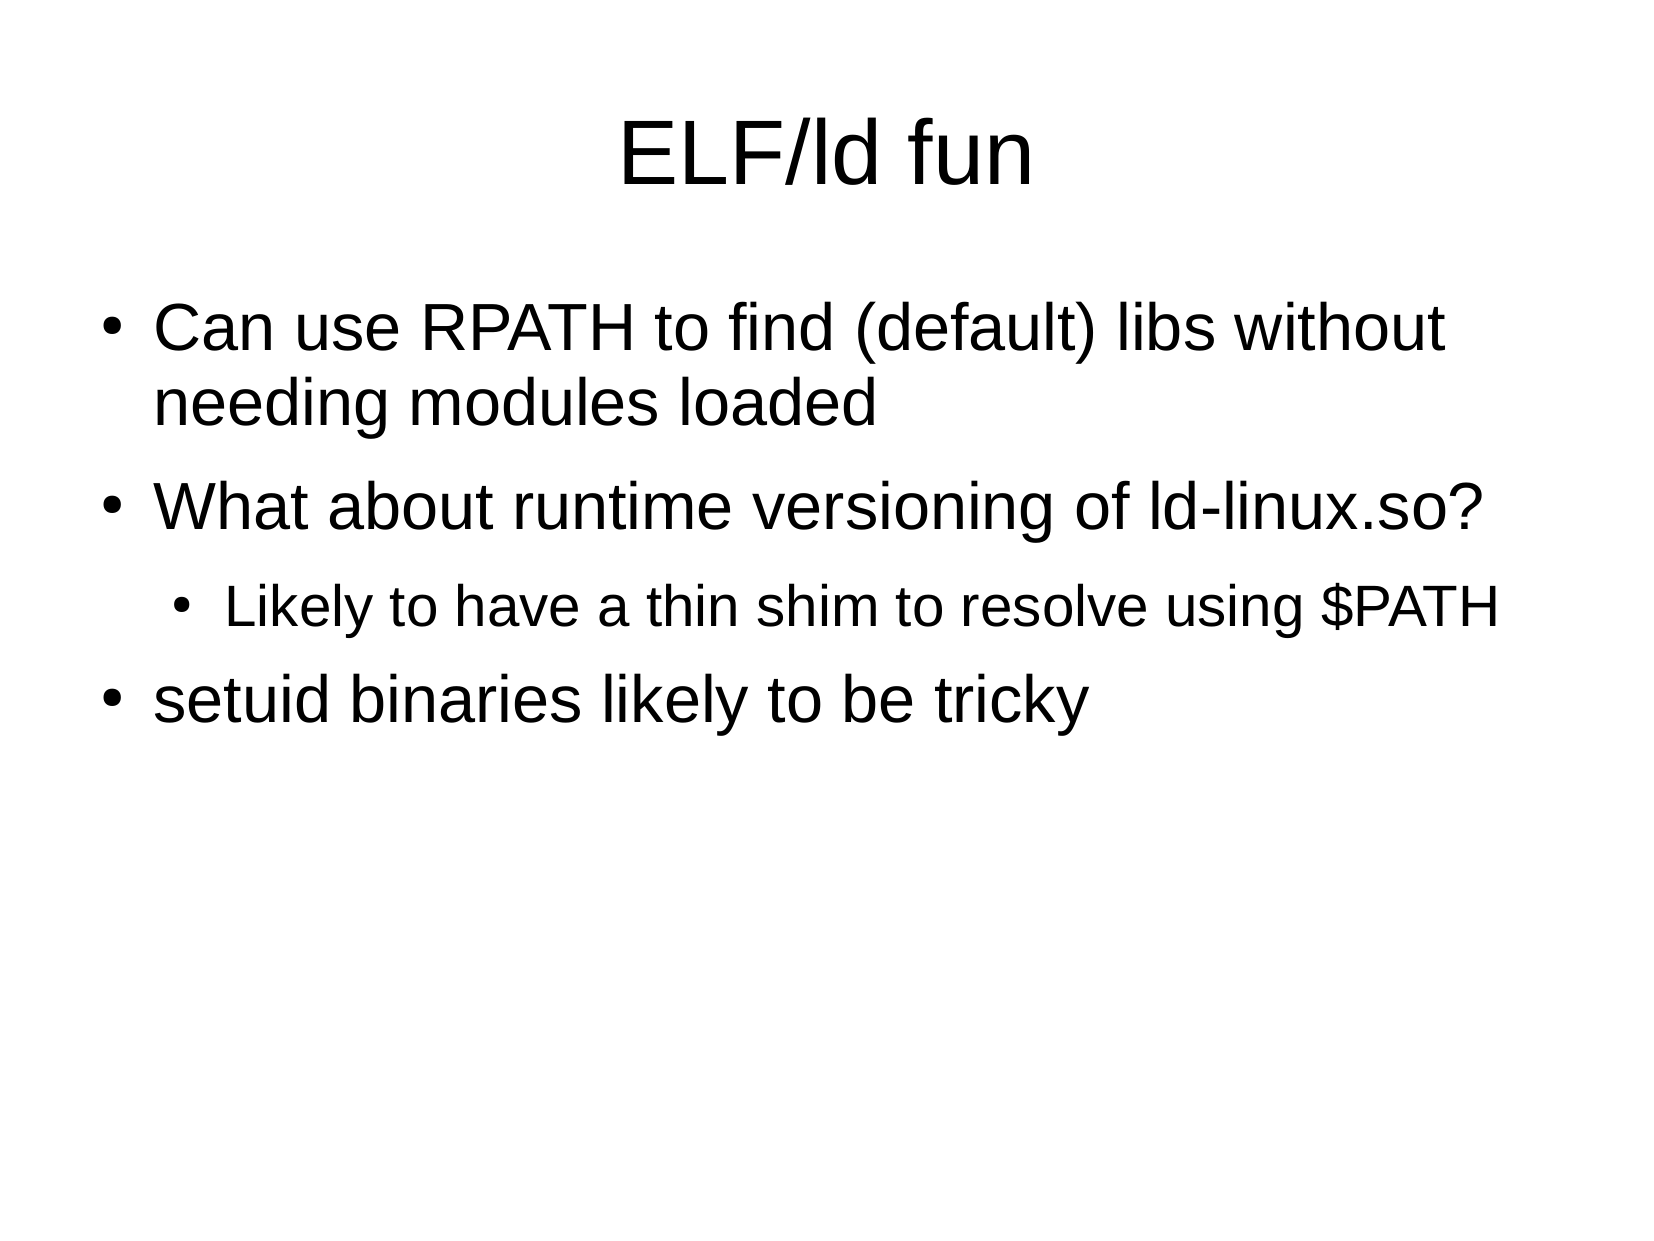

# ELF/ld fun
Can use RPATH to find (default) libs without needing modules loaded
What about runtime versioning of ld-linux.so?
Likely to have a thin shim to resolve using $PATH
setuid binaries likely to be tricky